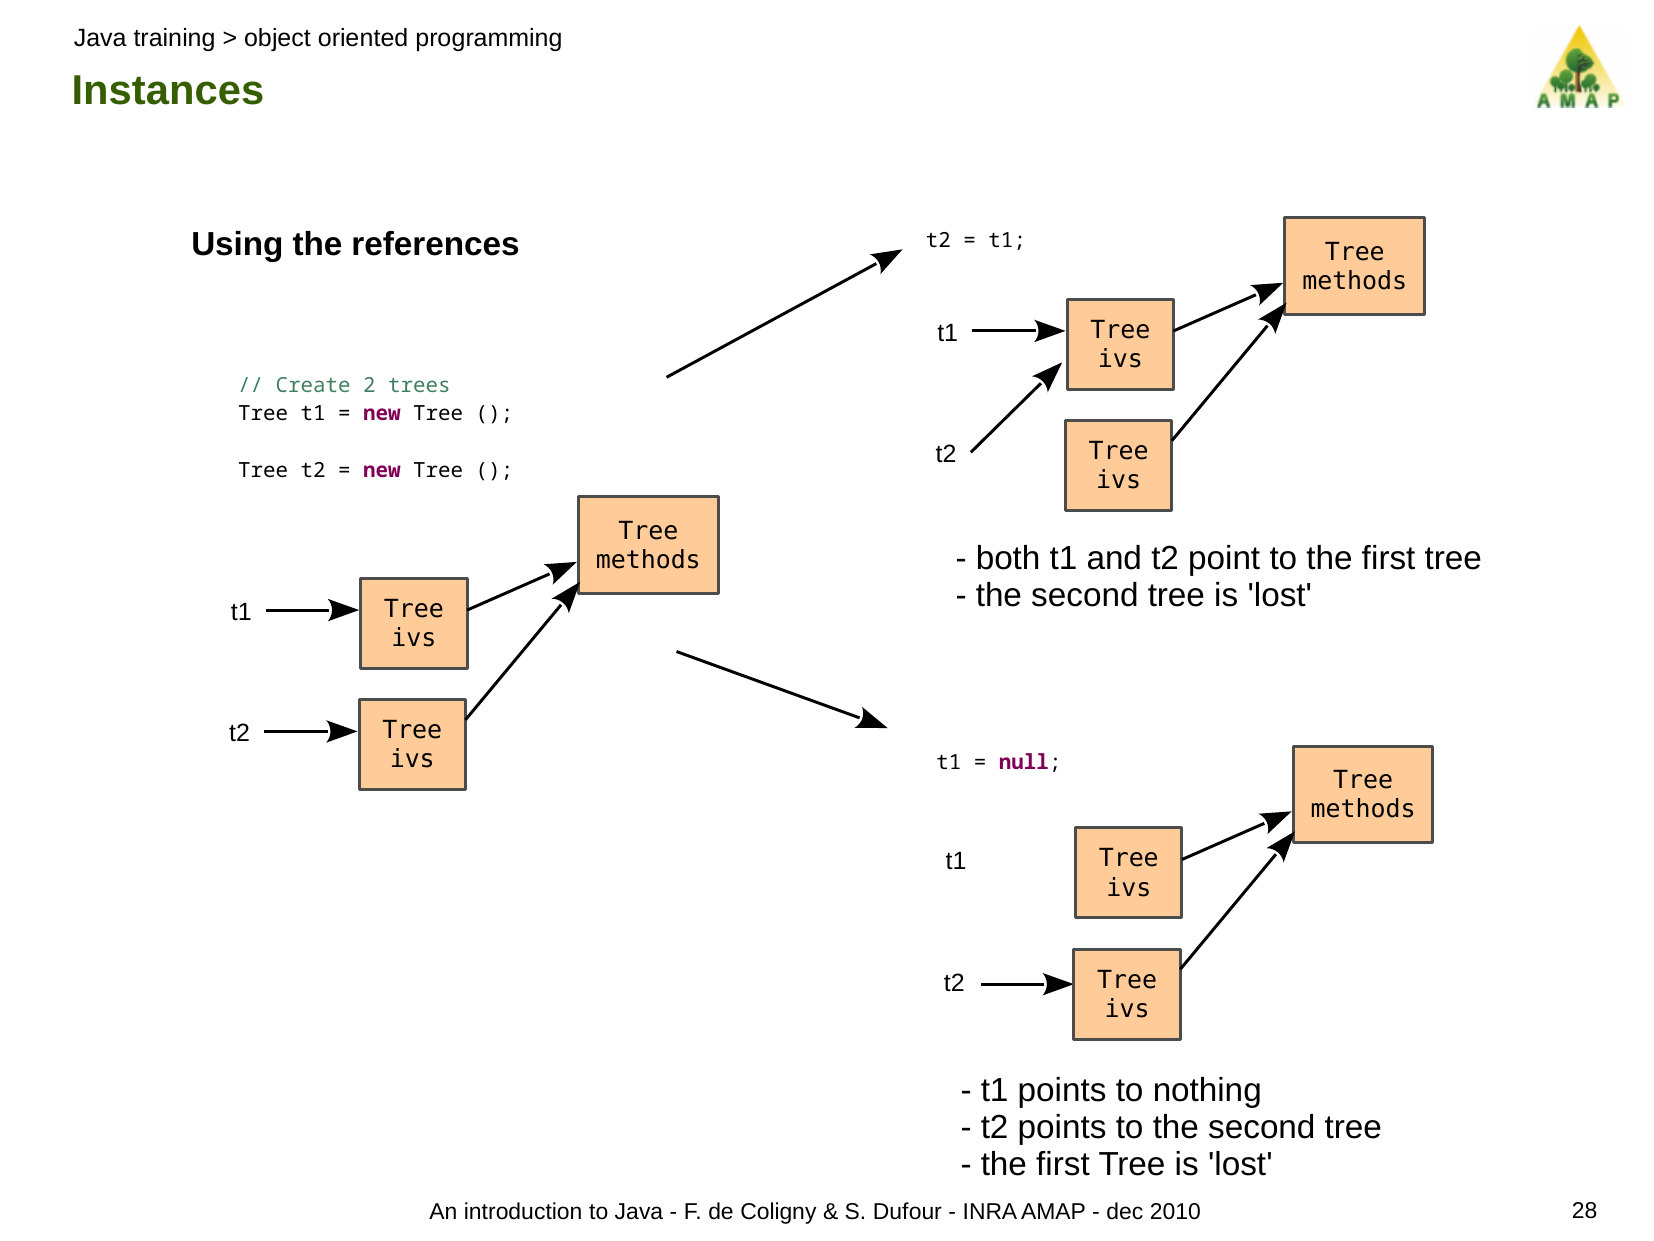

Java training > object oriented programming
Instances
Tree
methods
Using the references
t2 = t1;
Tree
ivs
t1
// Create 2 trees
Tree t1 = new Tree ();
Tree t2 = new Tree ();
Tree
ivs
t2
Tree
methods
- both t1 and t2 point to the first tree
- the second tree is 'lost'
Tree
ivs
t1
Tree
ivs
t2
t1 = null;
Tree
methods
Tree
ivs
t1
Tree
ivs
t2
- t1 points to nothing
- t2 points to the second tree
- the first Tree is 'lost'
28